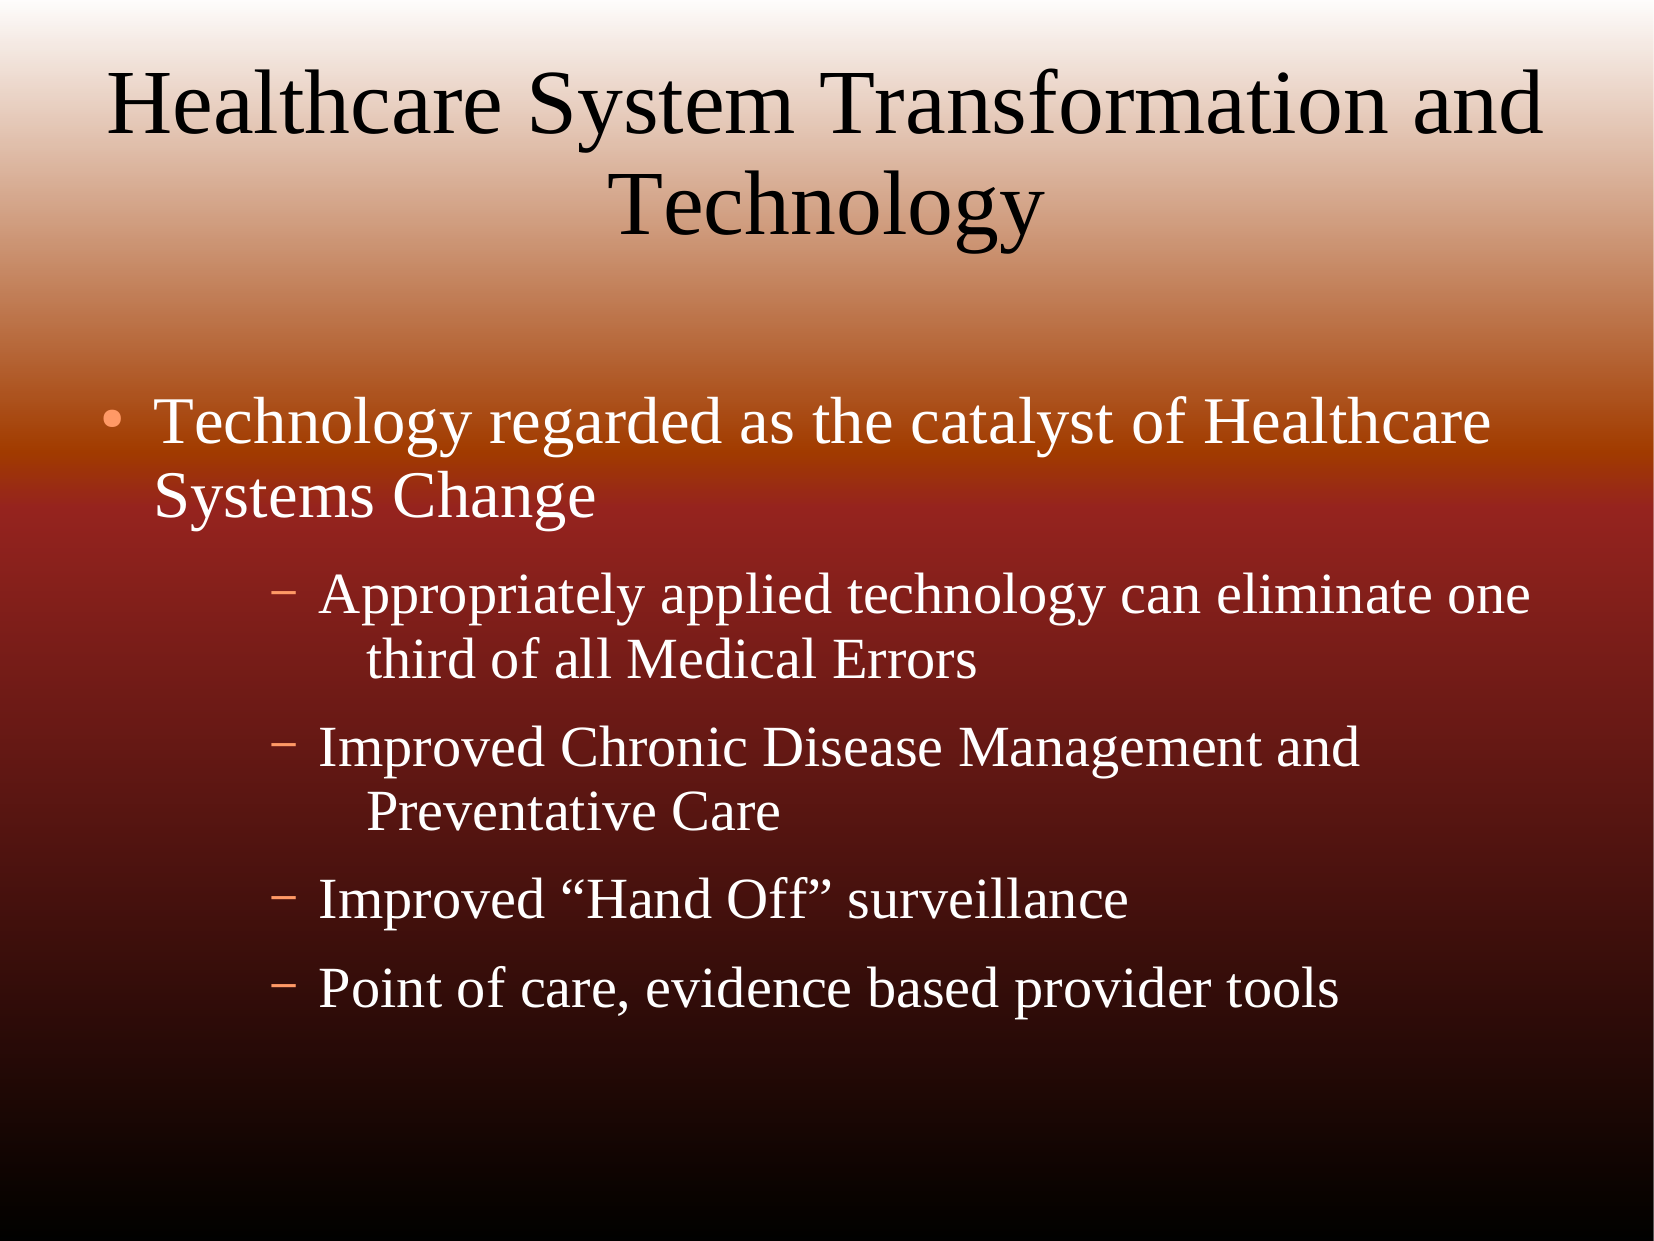

# Healthcare System Transformation and Technology
Technology regarded as the catalyst of Healthcare Systems Change
Appropriately applied technology can eliminate one third of all Medical Errors
Improved Chronic Disease Management and Preventative Care
Improved “Hand Off” surveillance
Point of care, evidence based provider tools